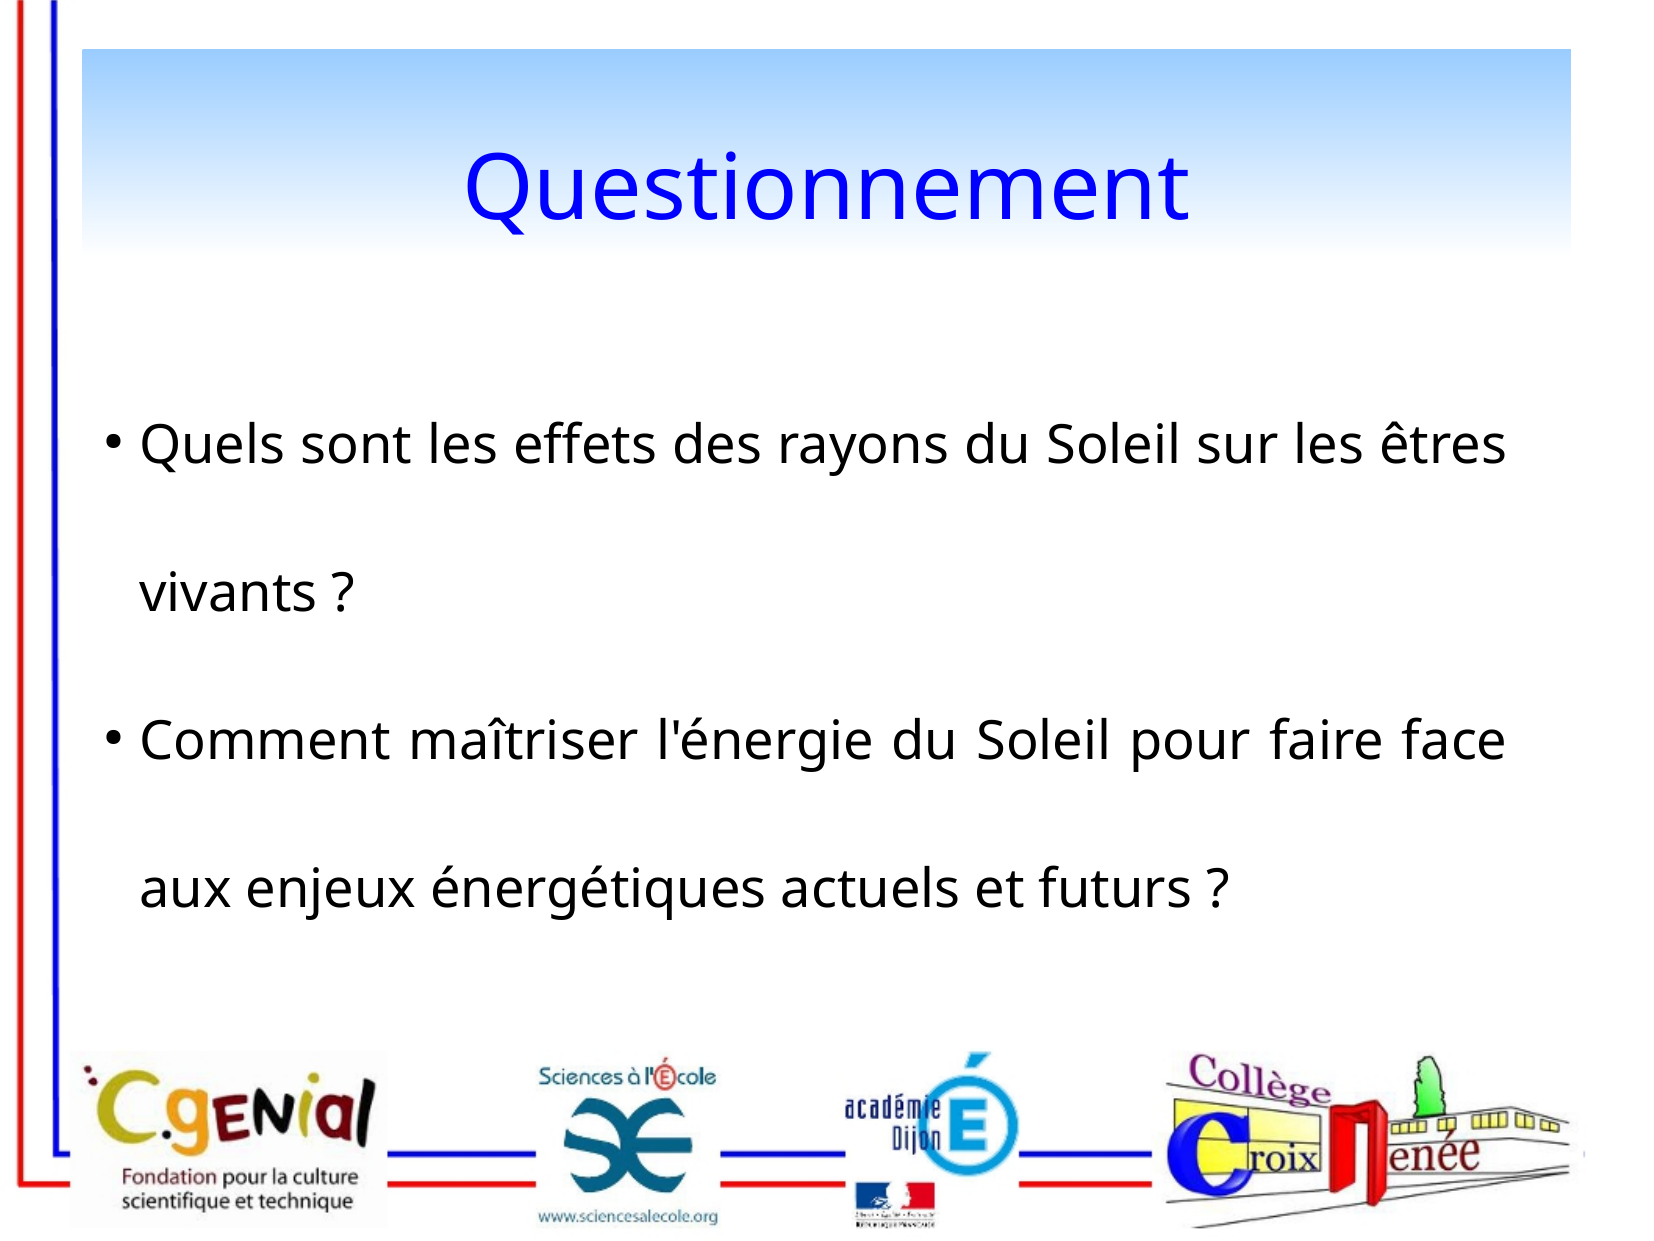

# Questionnement
Quels sont les effets des rayons du Soleil sur les êtres vivants ?
Comment maîtriser l'énergie du Soleil pour faire face aux enjeux énergétiques actuels et futurs ?